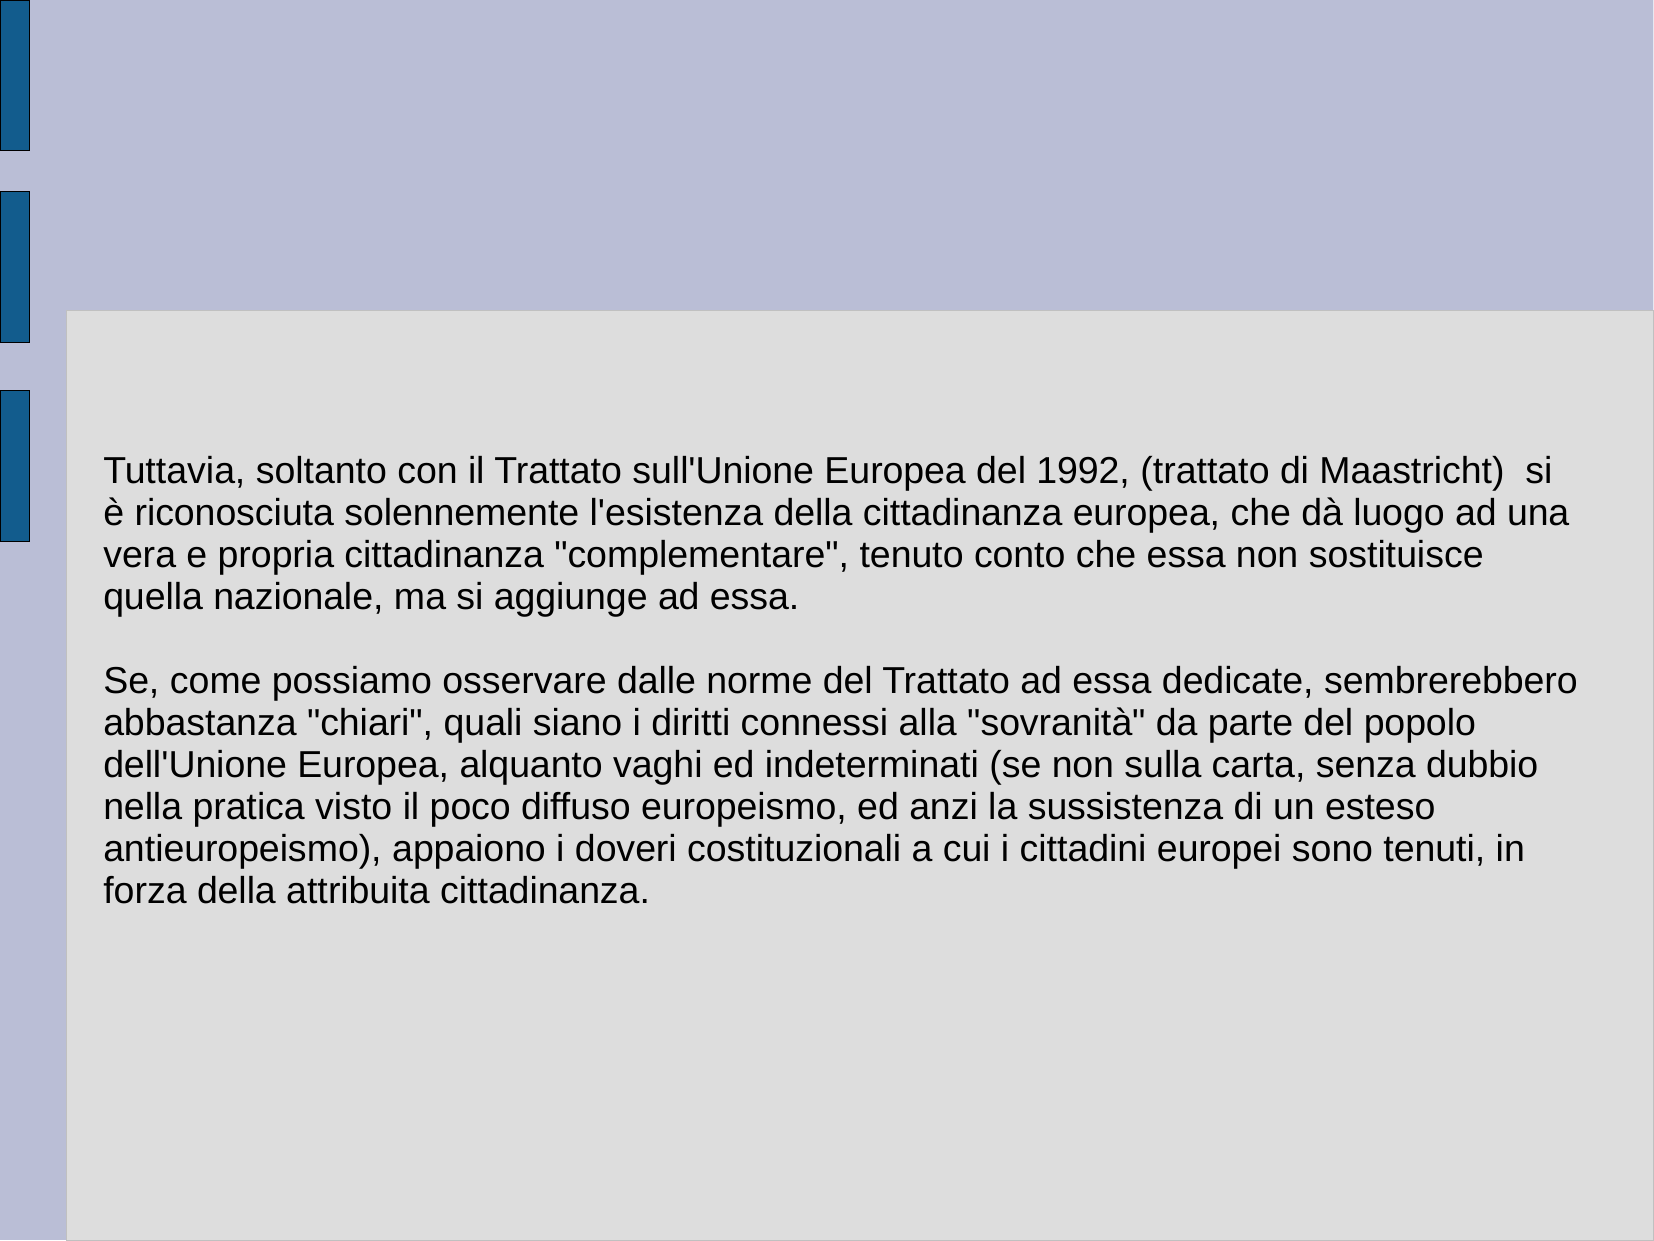

Tuttavia, soltanto con il Trattato sull'Unione Europea del 1992, (trattato di Maastricht) si è riconosciuta solennemente l'esistenza della cittadinanza europea, che dà luogo ad una vera e propria cittadinanza "complementare", tenuto conto che essa non sostituisce quella nazionale, ma si aggiunge ad essa.
Se, come possiamo osservare dalle norme del Trattato ad essa dedicate, sembrerebbero abbastanza "chiari", quali siano i diritti connessi alla "sovranità" da parte del popolo dell'Unione Europea, alquanto vaghi ed indeterminati (se non sulla carta, senza dubbio nella pratica visto il poco diffuso europeismo, ed anzi la sussistenza di un esteso antieuropeismo), appaiono i doveri costituzionali a cui i cittadini europei sono tenuti, in forza della attribuita cittadinanza.